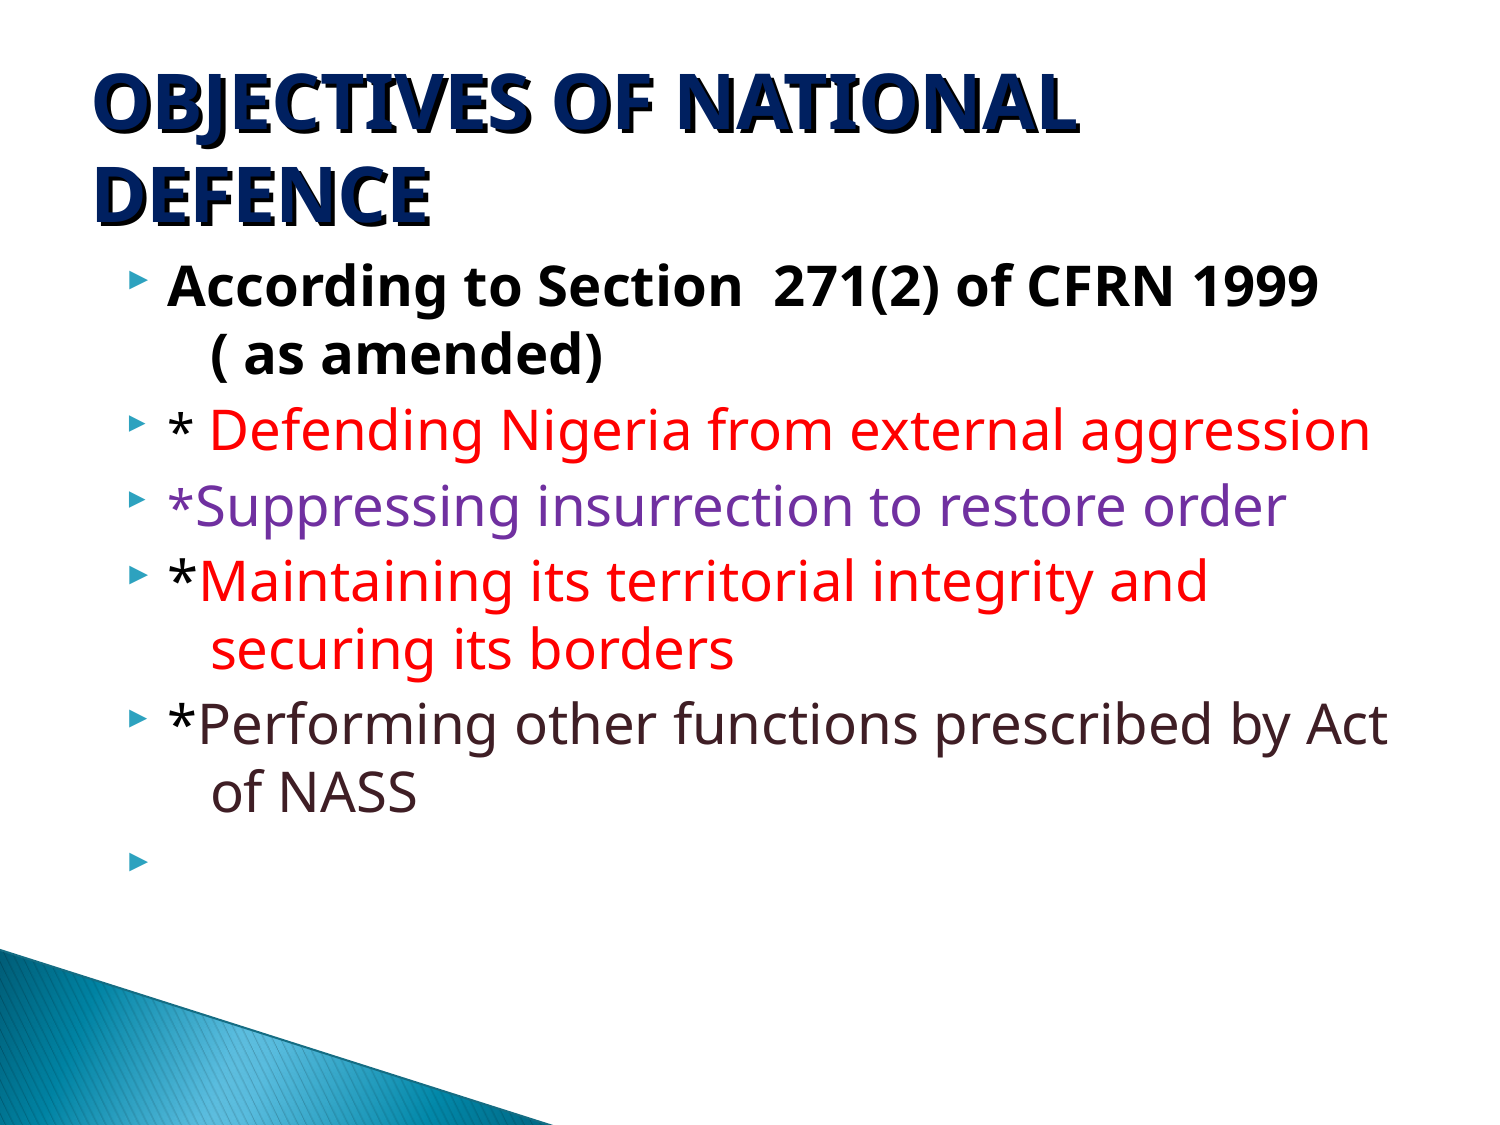

OBJECTIVES OF NATIONAL DEFENCE
# According to Section 271(2) of CFRN 1999 ( as amended)
* Defending Nigeria from external aggression
*Suppressing insurrection to restore order
*Maintaining its territorial integrity and securing its borders
*Performing other functions prescribed by Act of NASS